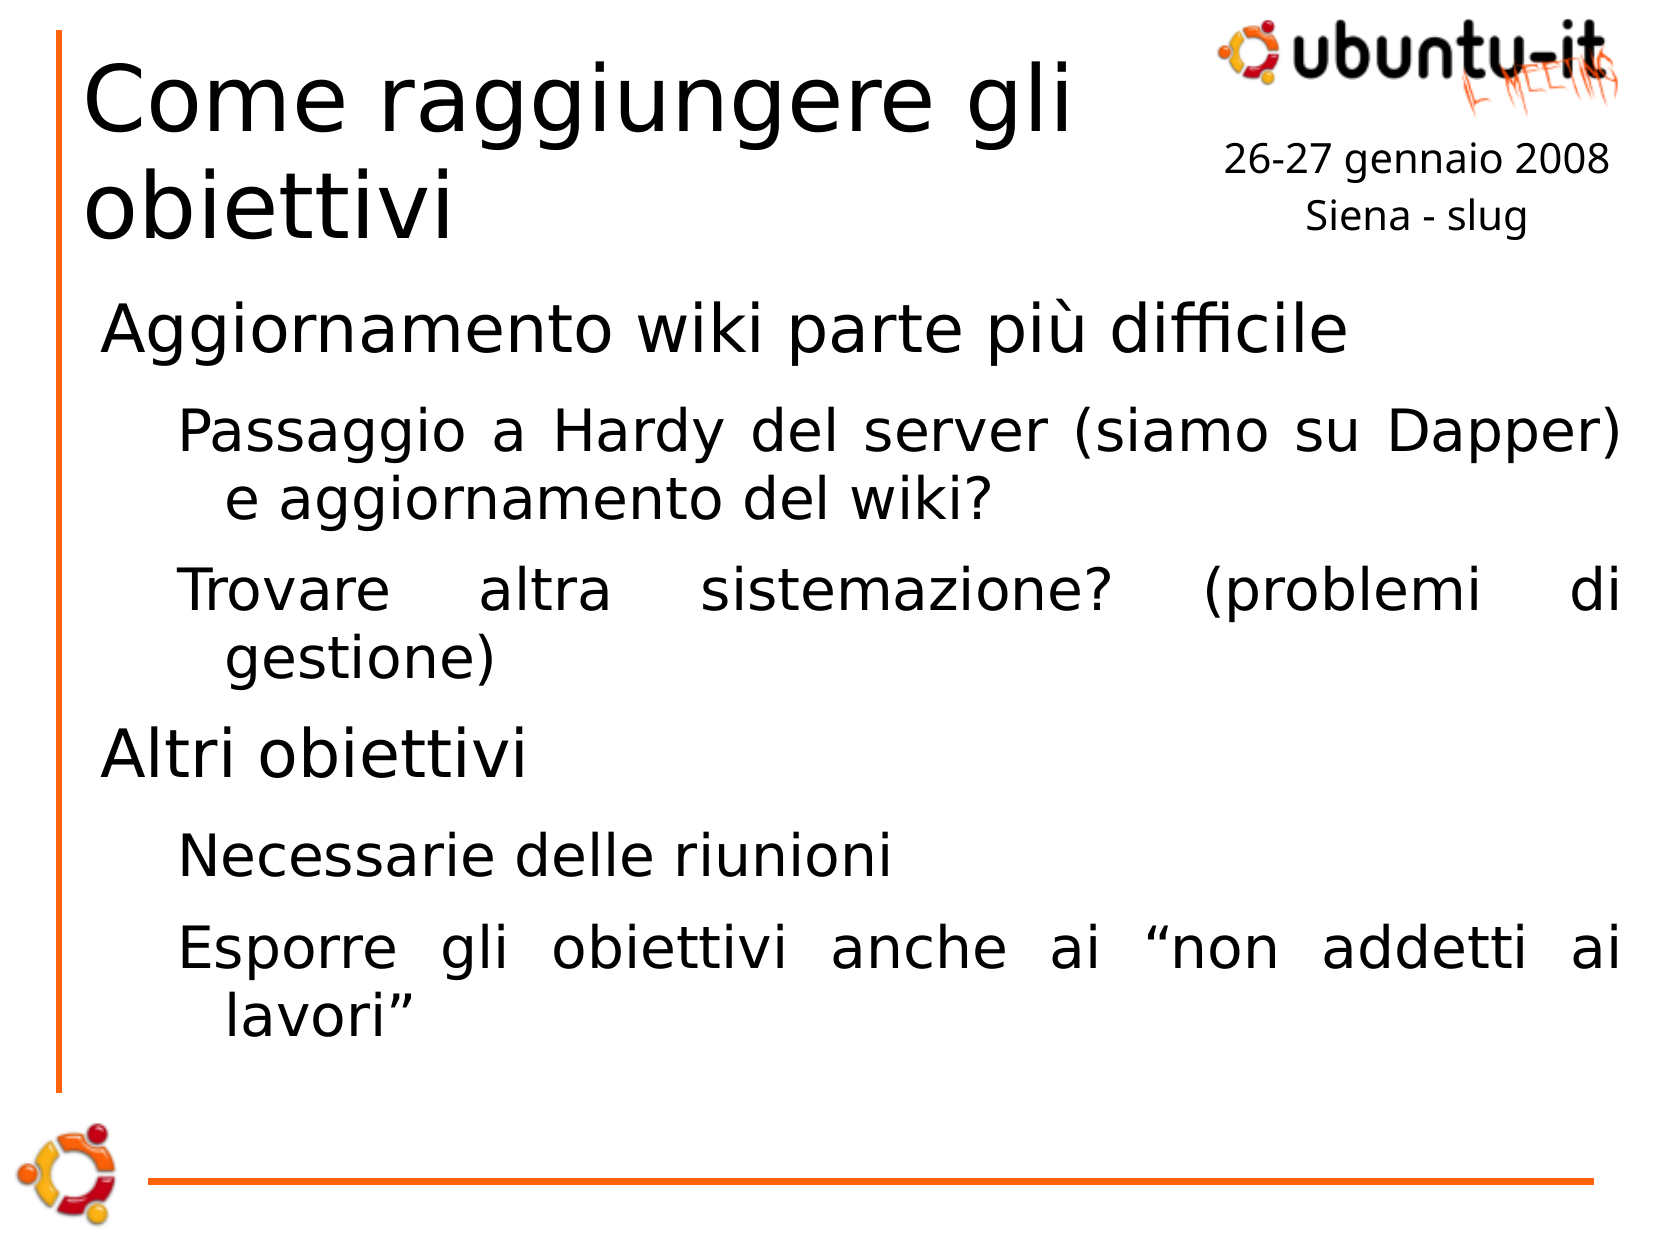

# Come raggiungere gli obiettivi
Aggiornamento wiki parte più difficile
Passaggio a Hardy del server (siamo su Dapper) e aggiornamento del wiki?
Trovare altra sistemazione? (problemi di gestione)
Altri obiettivi
Necessarie delle riunioni
Esporre gli obiettivi anche ai “non addetti ai lavori”